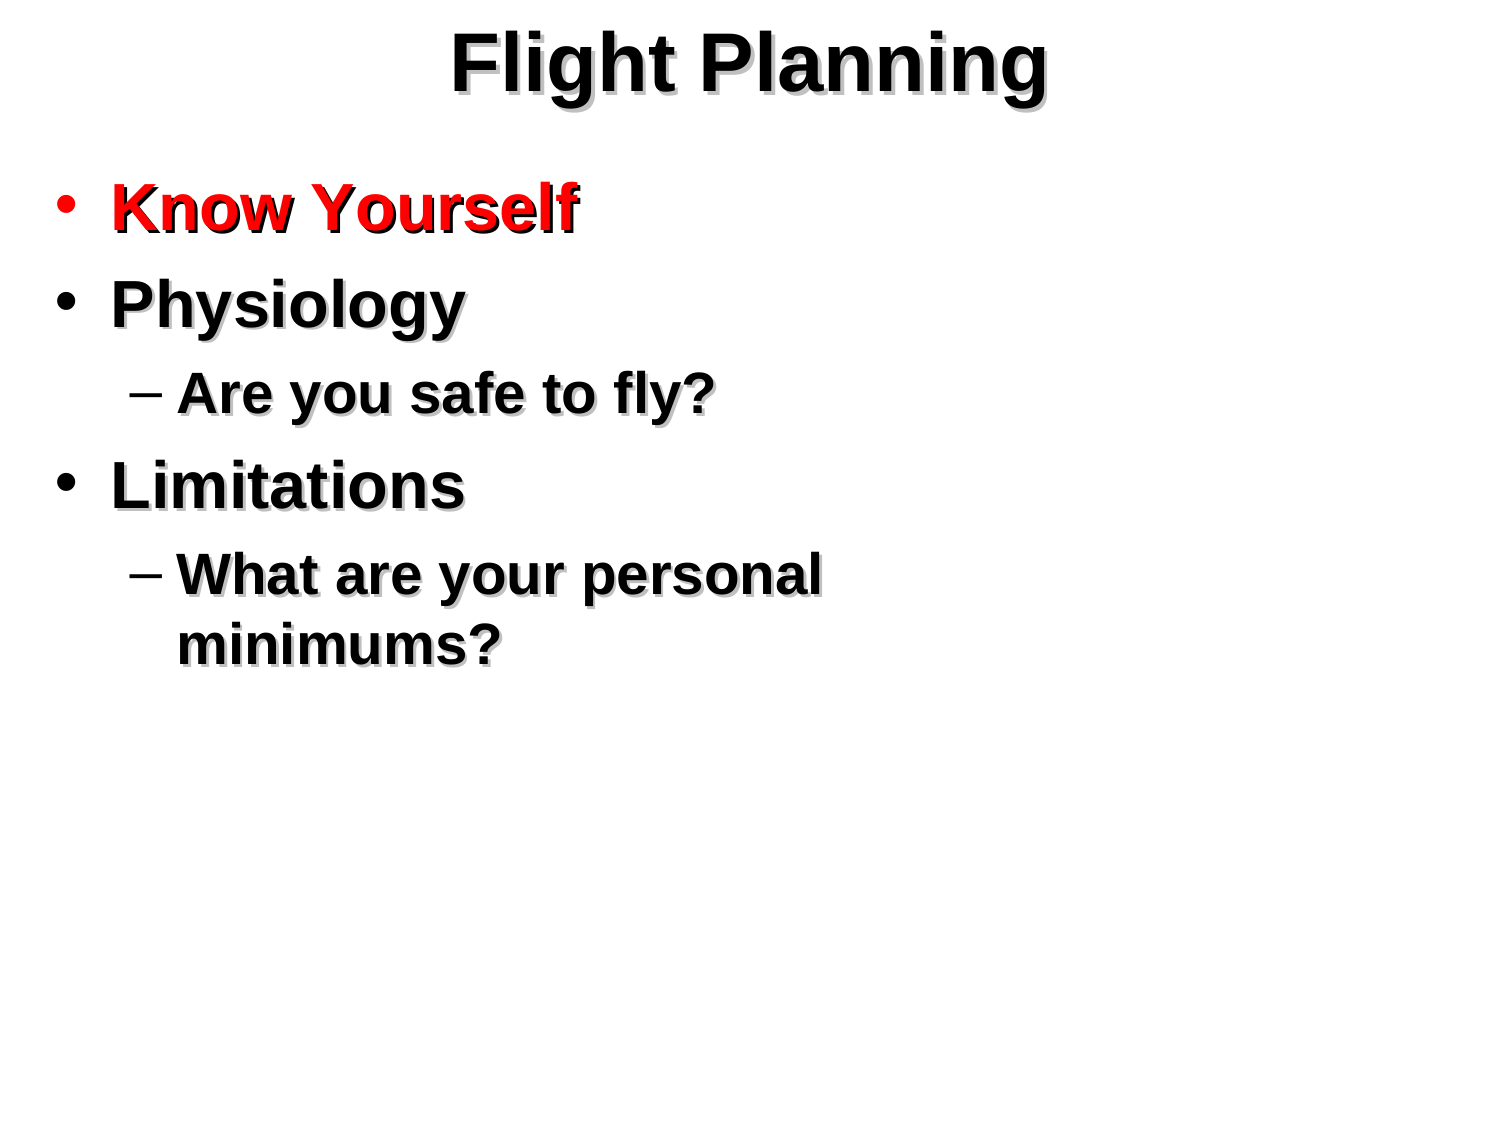

Flight Planning
# Know Yourself
Physiology
Are you safe to fly?
Limitations
What are your personal minimums?